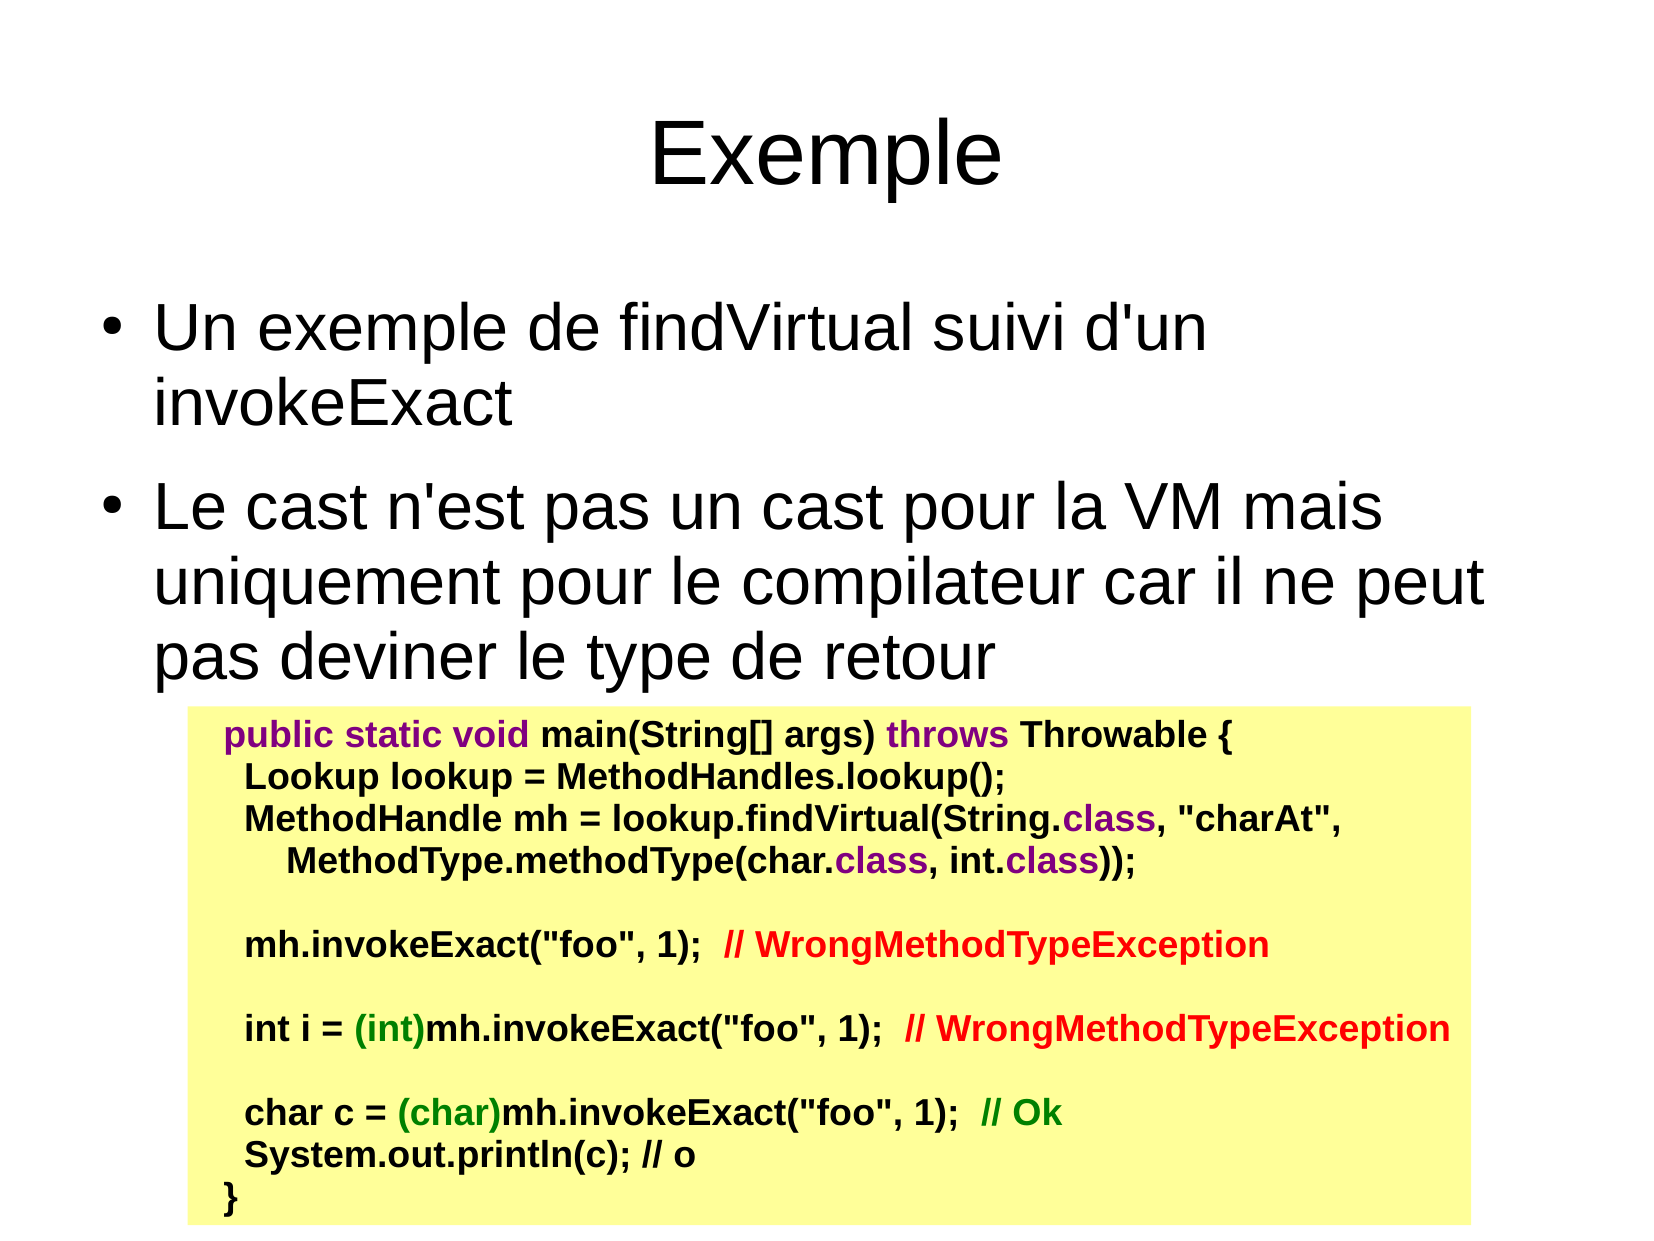

# Exemple
Un exemple de findVirtual suivi d'un invokeExact
Le cast n'est pas un cast pour la VM mais uniquement pour le compilateur car il ne peut pas deviner le type de retour
 public static void main(String[] args) throws Throwable {
 Lookup lookup = MethodHandles.lookup();
 MethodHandle mh = lookup.findVirtual(String.class, "charAt",
 MethodType.methodType(char.class, int.class));
 mh.invokeExact("foo", 1); // WrongMethodTypeException
 int i = (int)mh.invokeExact("foo", 1); // WrongMethodTypeException
 char c = (char)mh.invokeExact("foo", 1); // Ok
 System.out.println(c); // o
 }